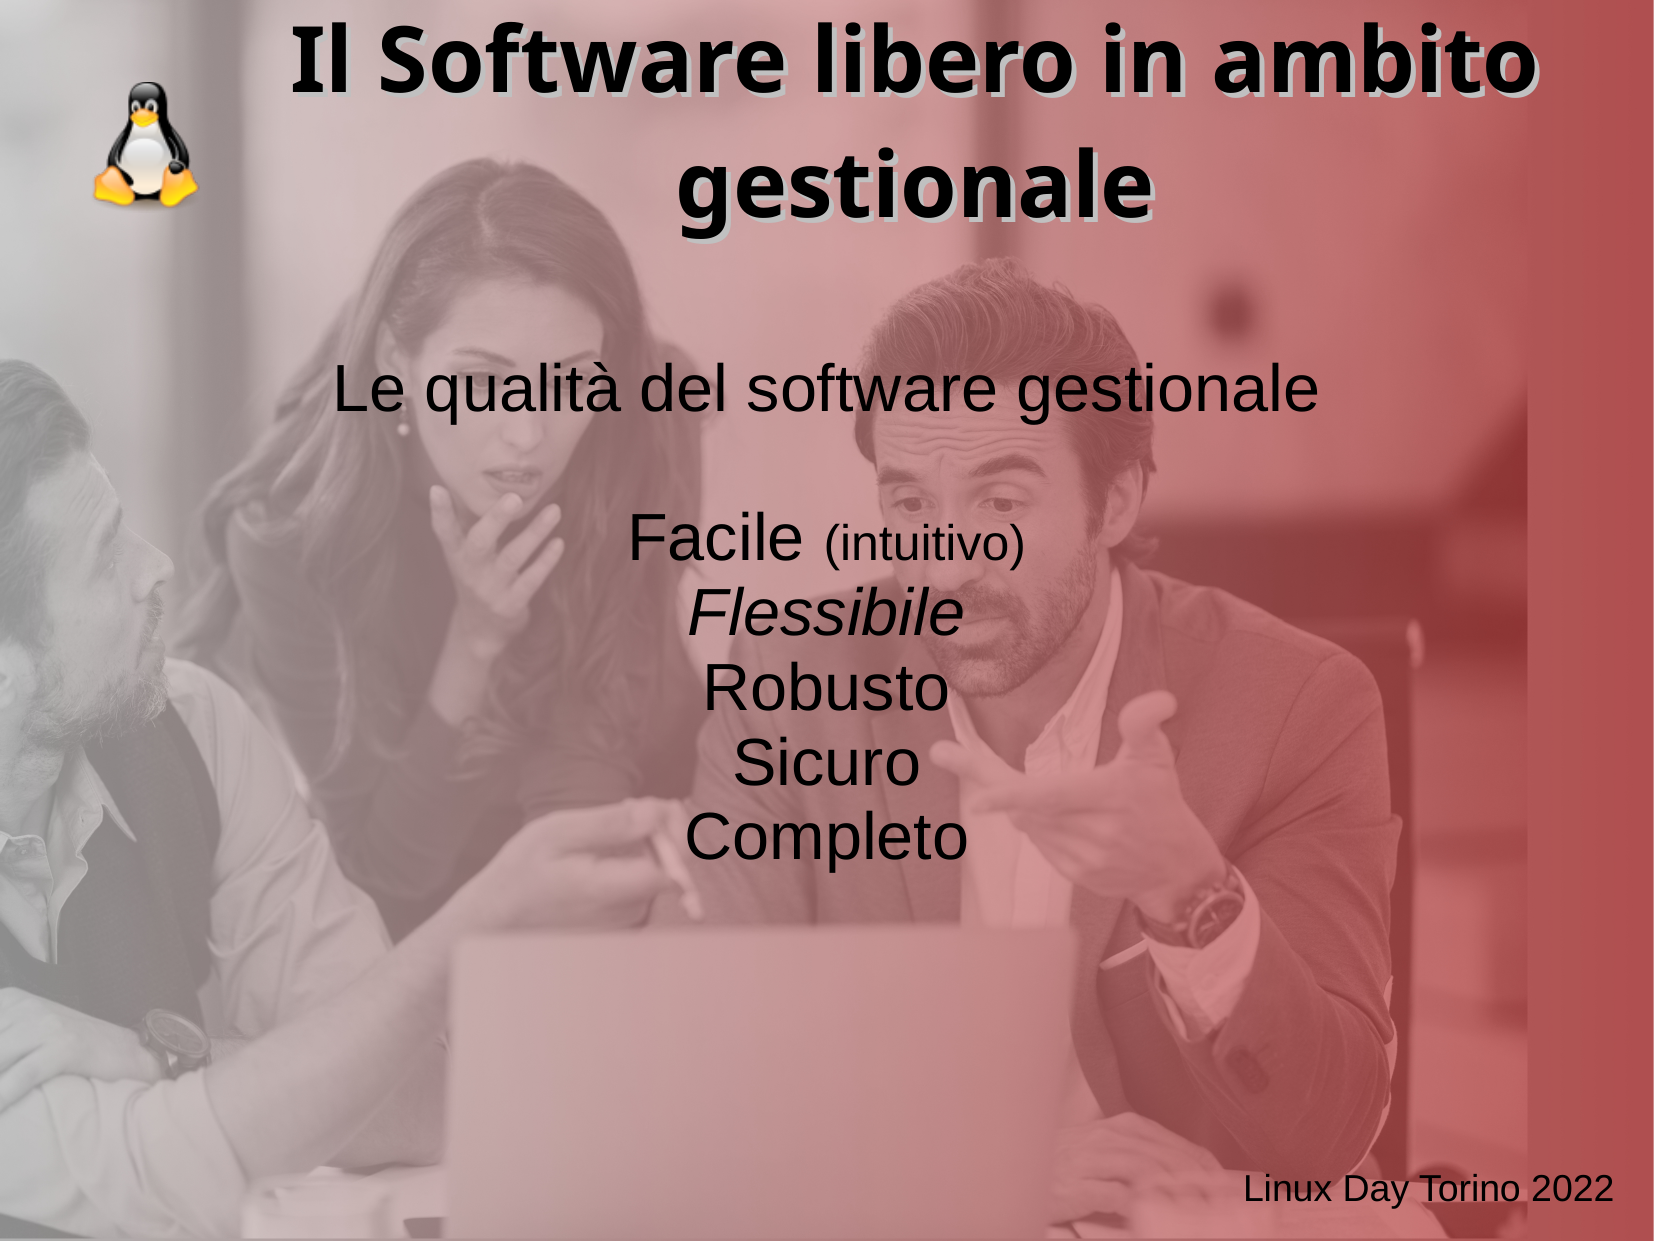

# Il Software libero in ambito gestionale
Le qualità del software gestionale
Facile (intuitivo)
Flessibile
Robusto
Sicuro
Completo
Linux Day Torino 2022